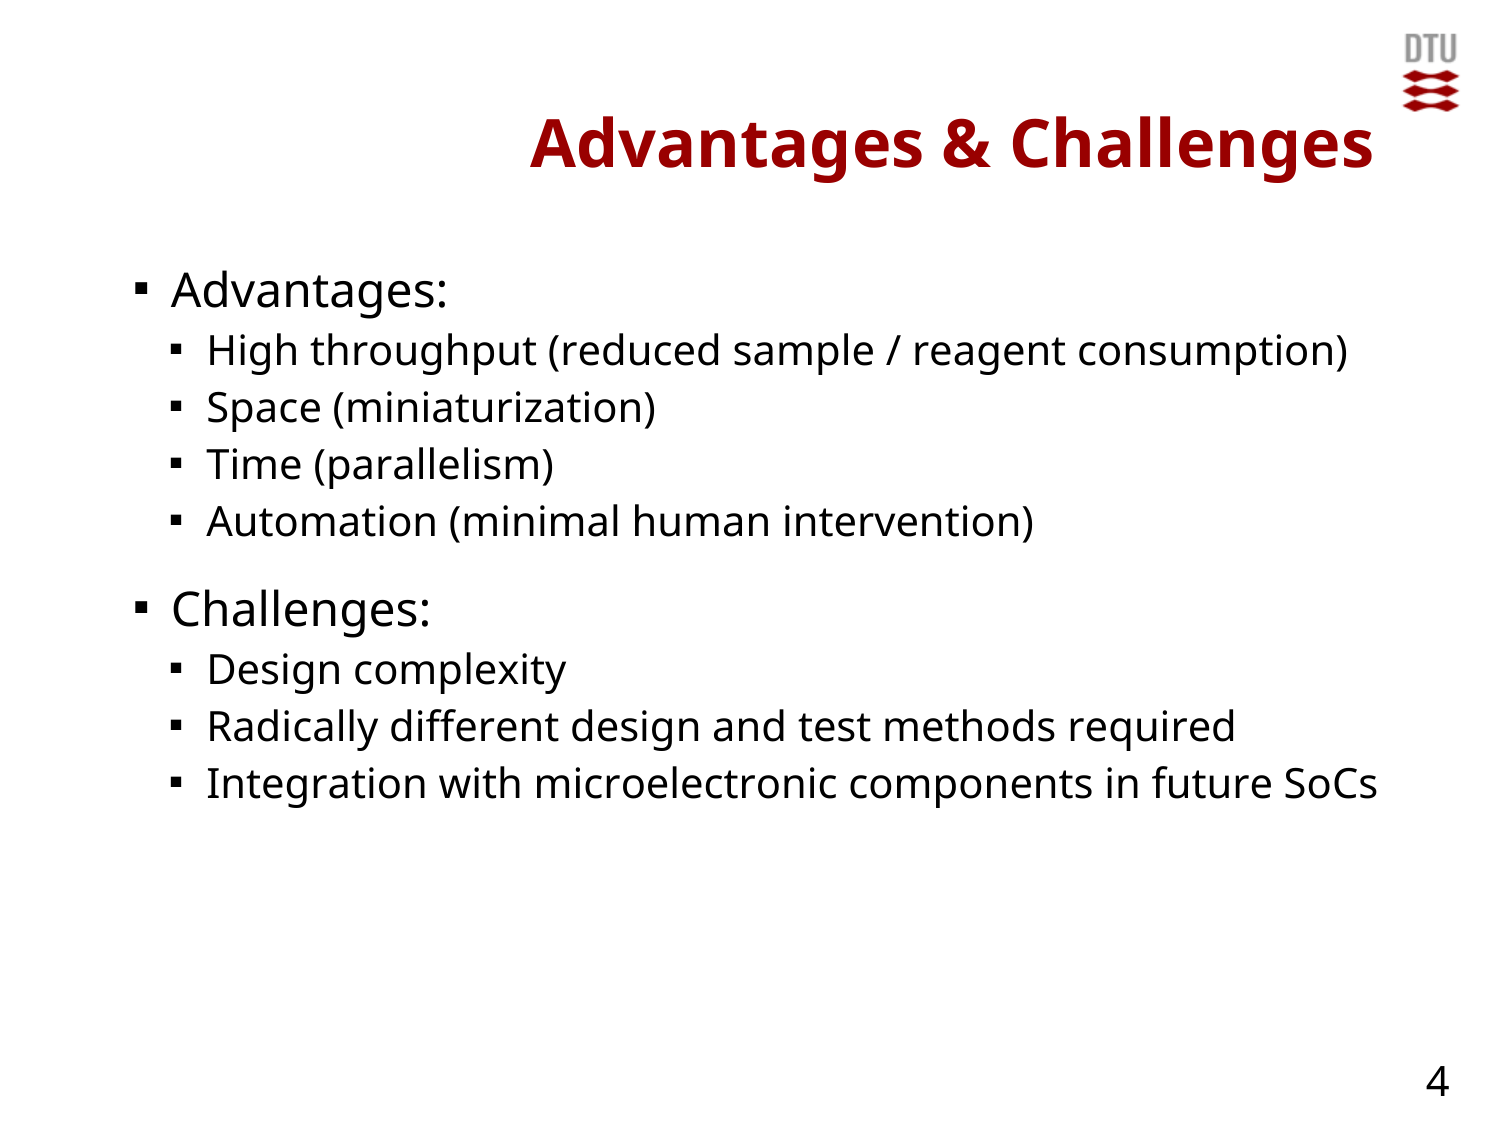

Advantages & Challenges
Advantages:
High throughput (reduced sample / reagent consumption)‏
Space (miniaturization)‏
Time (parallelism)‏
Automation (minimal human intervention)‏
# Challenges:
Design complexity
Radically different design and test methods required
Integration with microelectronic components in future SoCs
‏